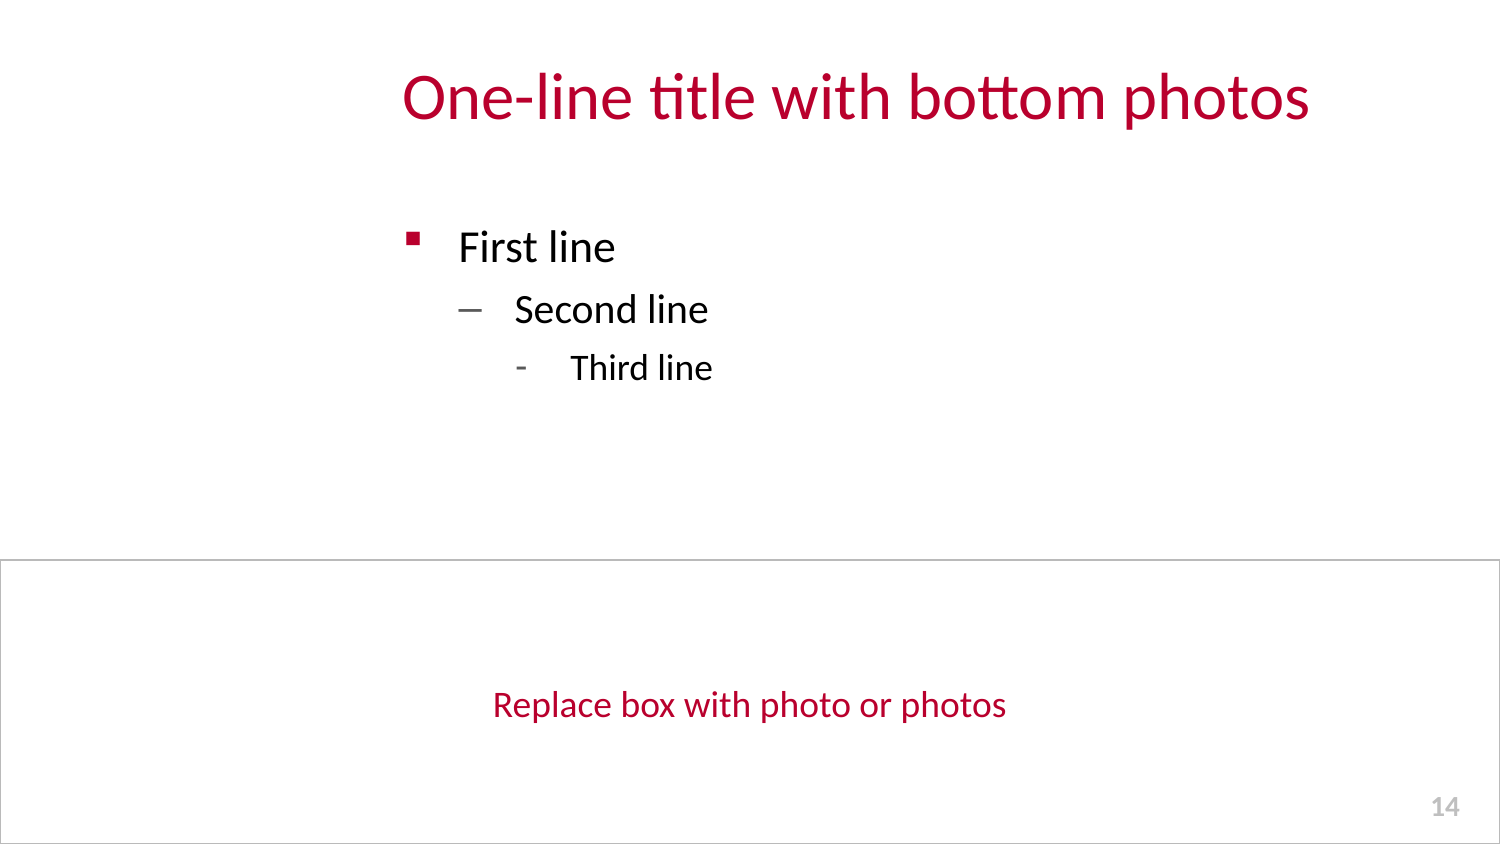

# One-line title with bottom photos
First line
Second line
Third line
Replace box with photo or photos